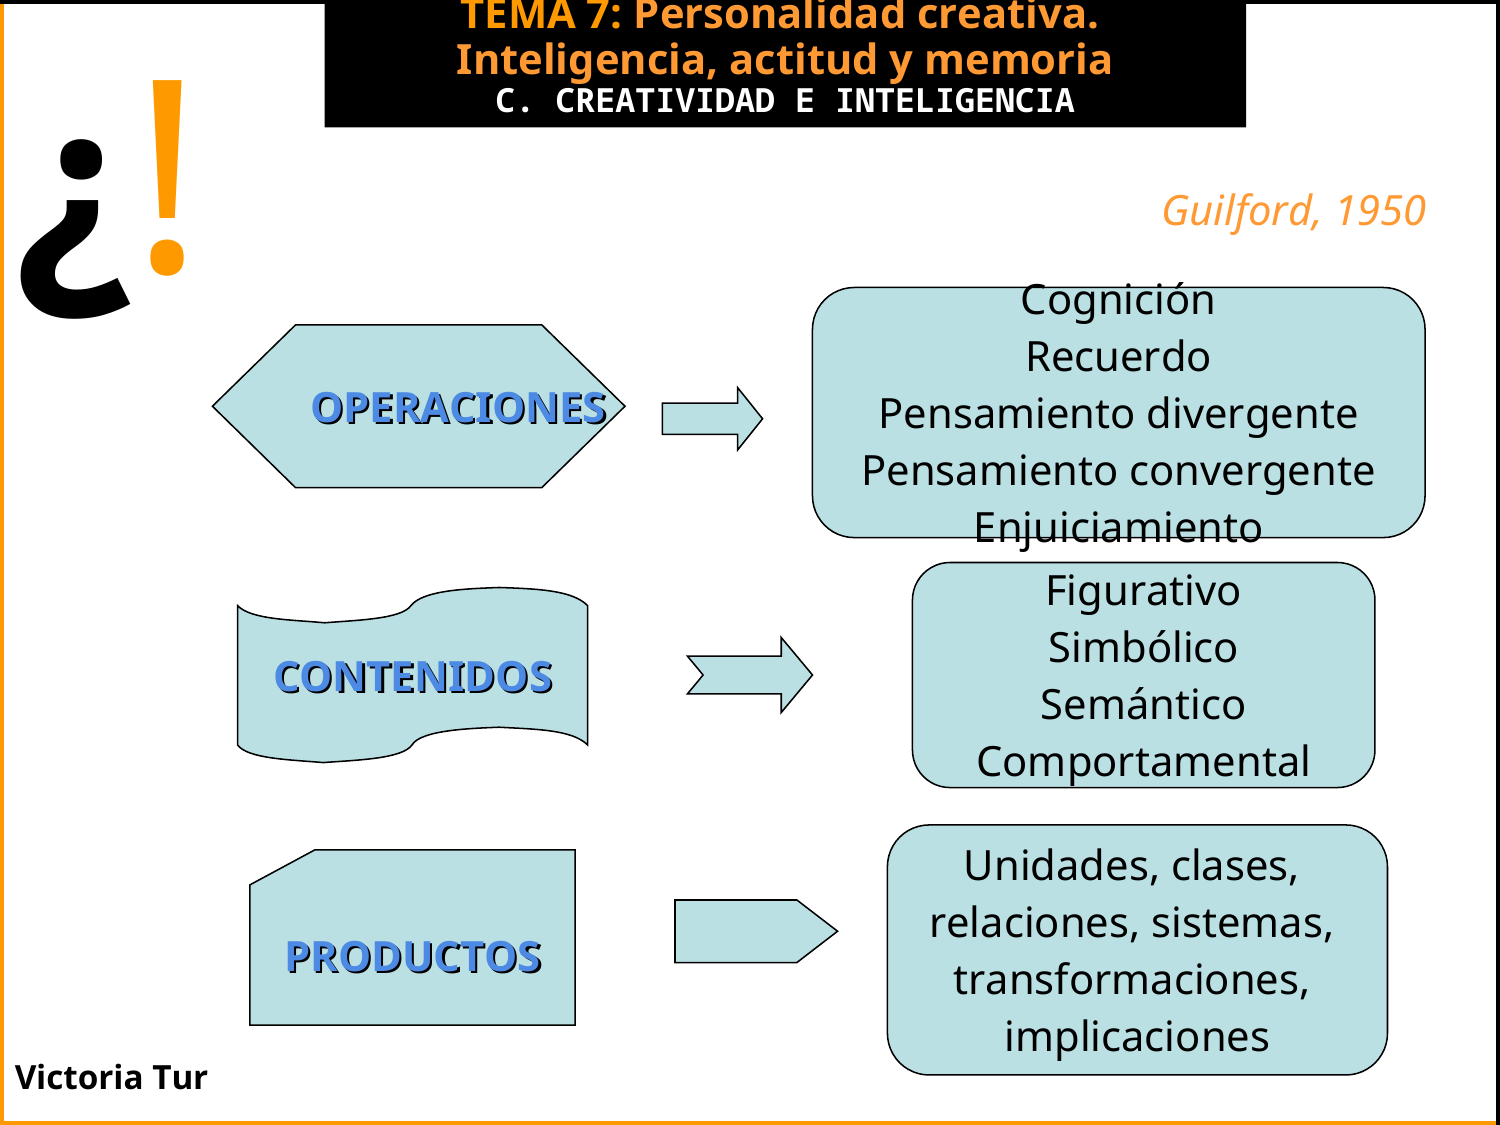

Guilford, 1950
Cognición
Recuerdo
Pensamiento divergente
Pensamiento convergente
Enjuiciamiento
OPERACIONES
Figurativo
Simbólico
Semántico
Comportamental
CONTENIDOS
Unidades, clases,
relaciones, sistemas,
transformaciones,
implicaciones
PRODUCTOS